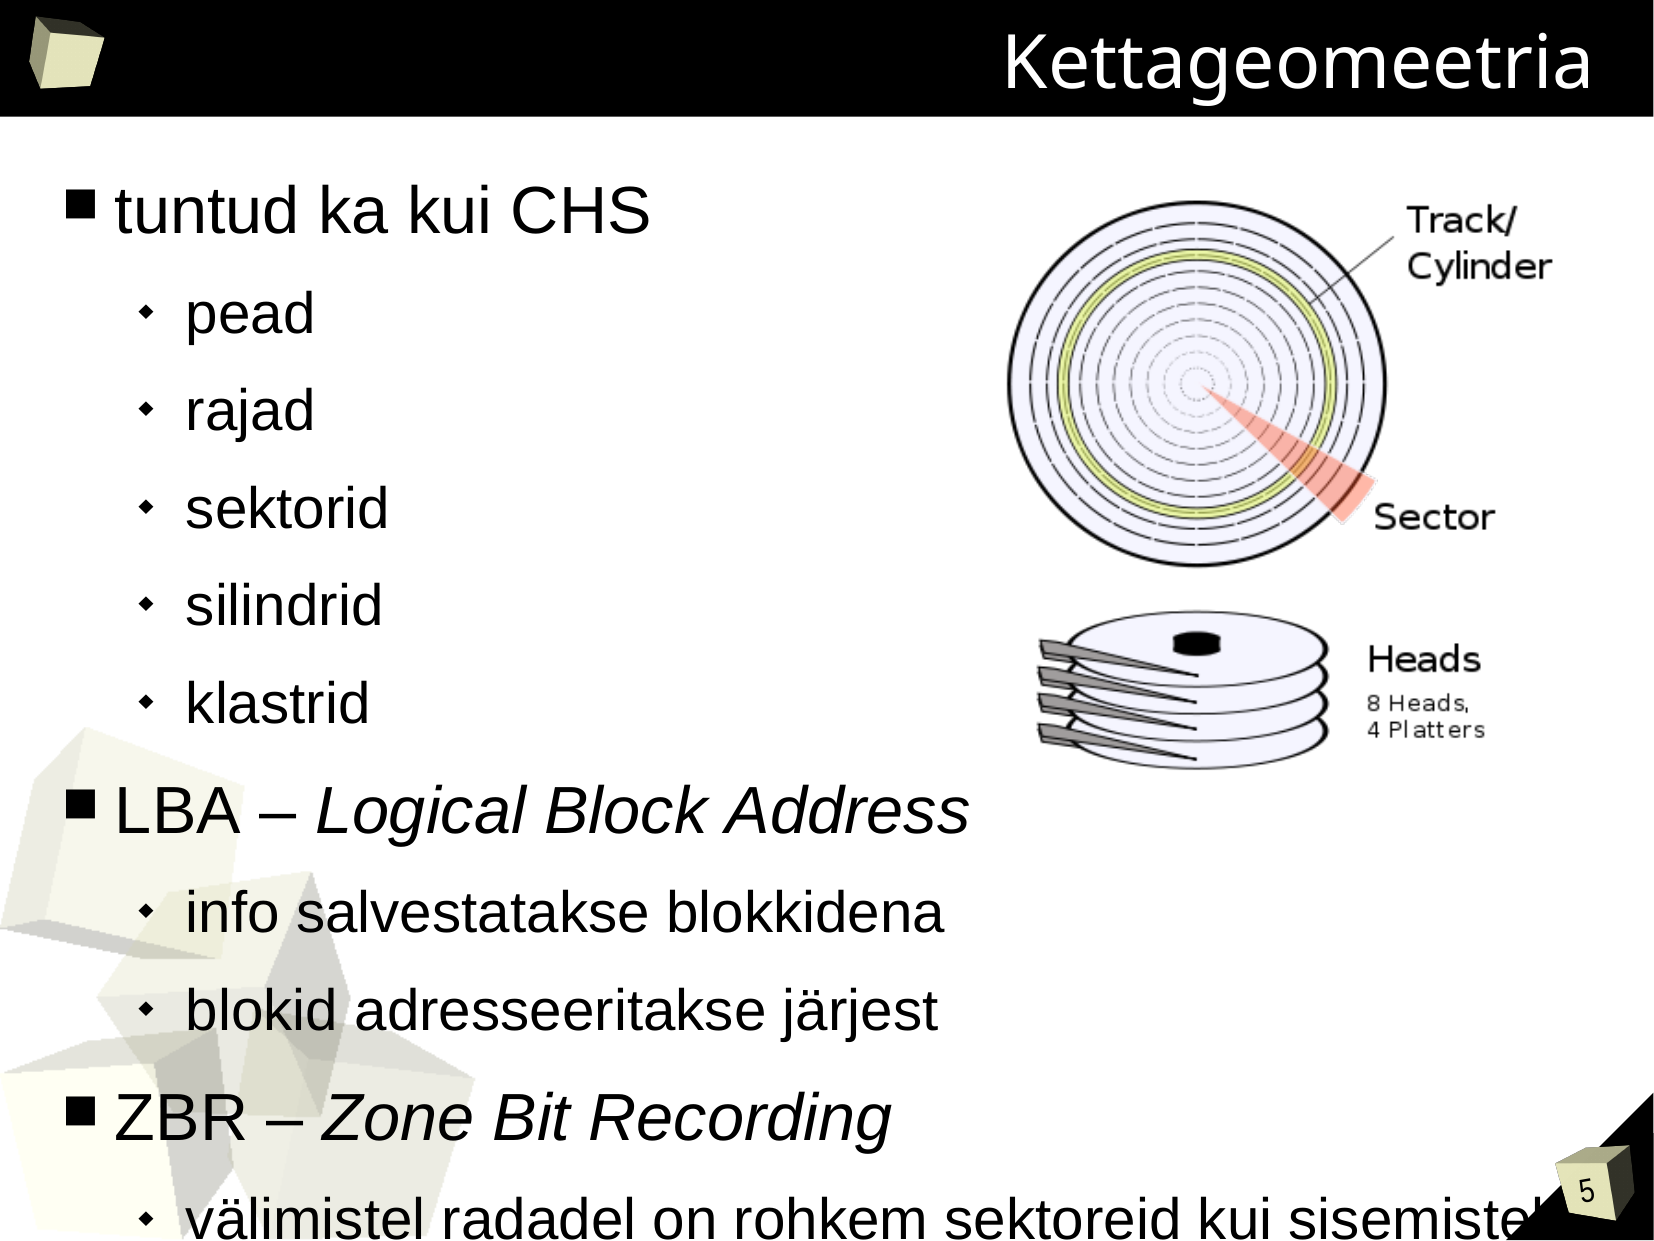

# Kettageomeetria
tuntud ka kui CHS
pead
rajad
sektorid
silindrid
klastrid
LBA – Logical Block Address
info salvestatakse blokkidena
blokid adresseeritakse järjest
ZBR – Zone Bit Recording
välimistel radadel on rohkem sektoreid kui sisemistel